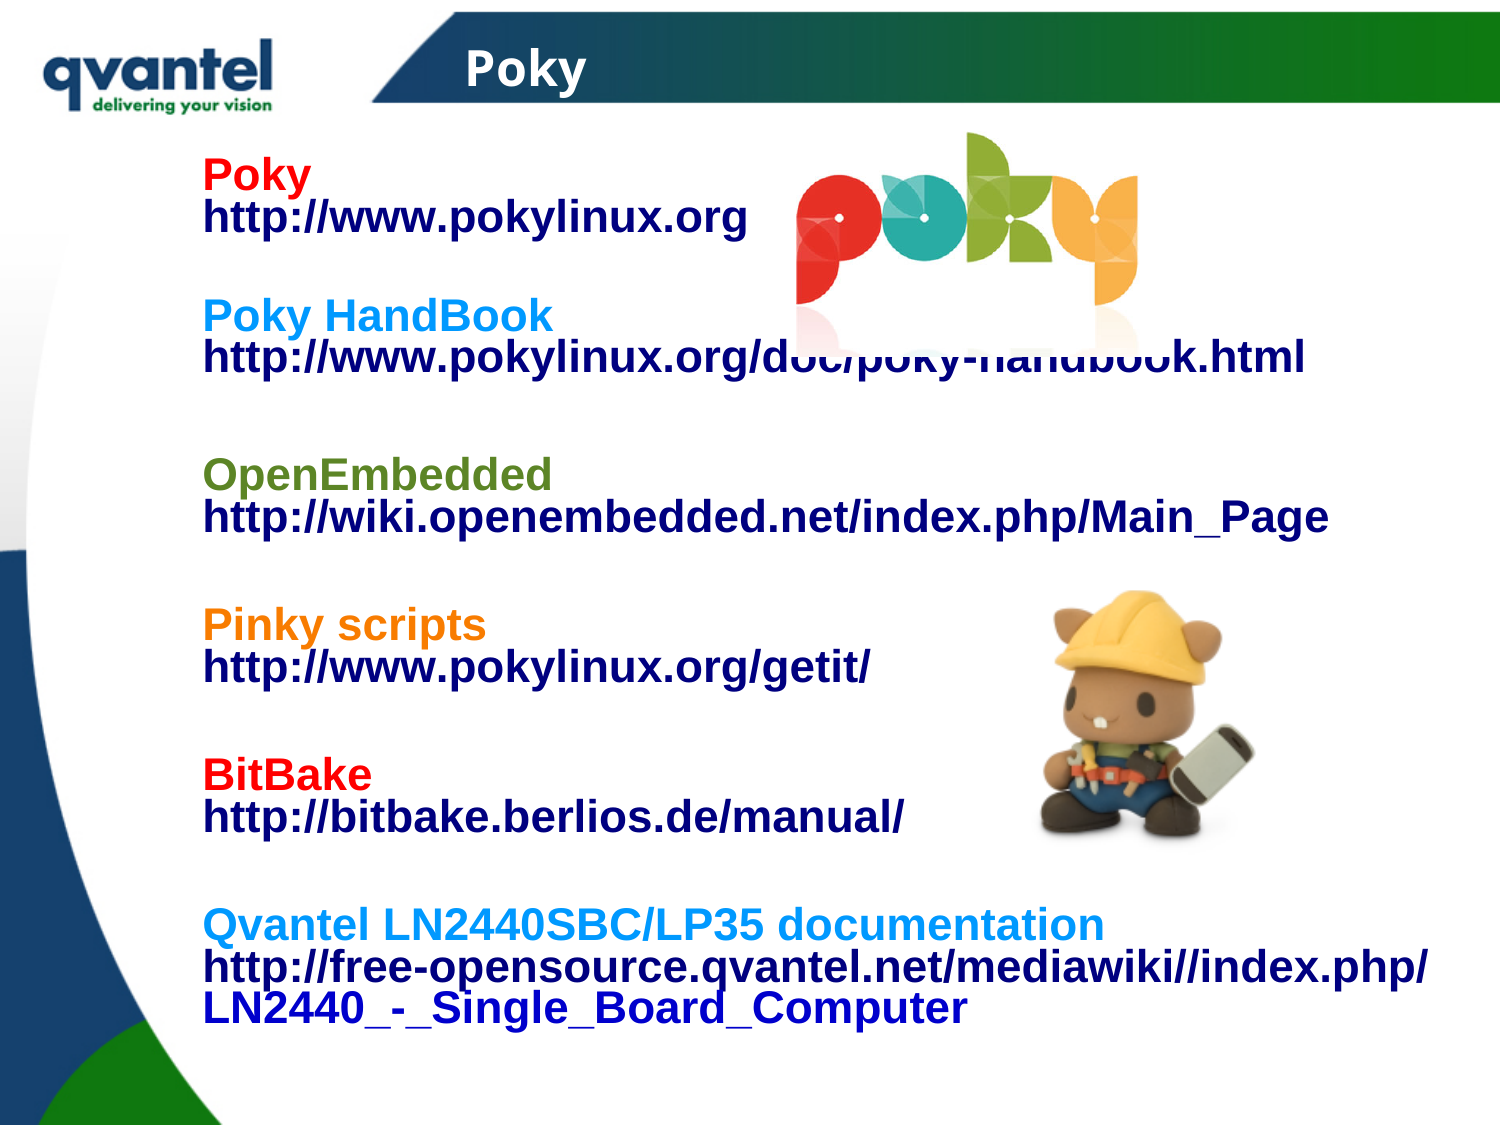

# Poky
Poky
http://www.pokylinux.org
Poky HandBook
http://www.pokylinux.org/doc/poky-handbook.html
OpenEmbedded
http://wiki.openembedded.net/index.php/Main_Page
Pinky scripts
http://www.pokylinux.org/getit/
BitBake
http://bitbake.berlios.de/manual/
Qvantel LN2440SBC/LP35 documentation
http://free-opensource.qvantel.net/mediawiki//index.php/
LN2440_-_Single_Board_Computer
© 2007 Qvantel Oy - http://www.qvantel.com